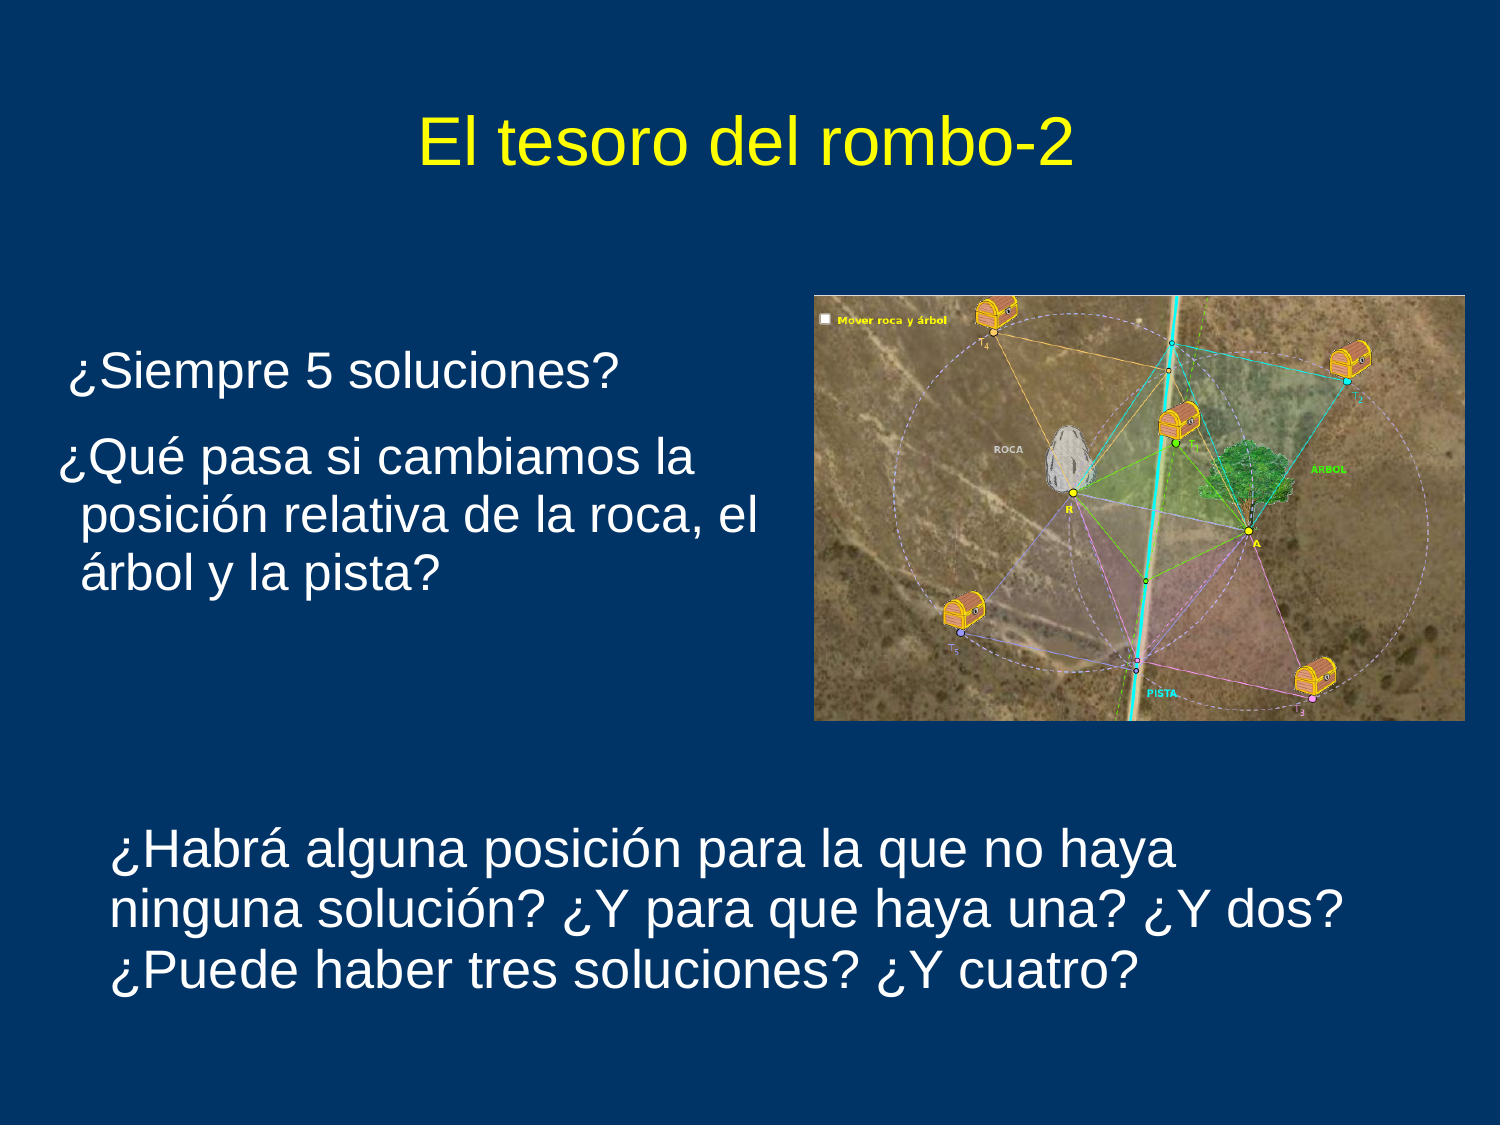

# El tesoro del rombo-2
 ¿Siempre 5 soluciones?
 ¿Qué pasa si cambiamos la posición relativa de la roca, el árbol y la pista?
¿Habrá alguna posición para la que no haya ninguna solución? ¿Y para que haya una? ¿Y dos? ¿Puede haber tres soluciones? ¿Y cuatro?